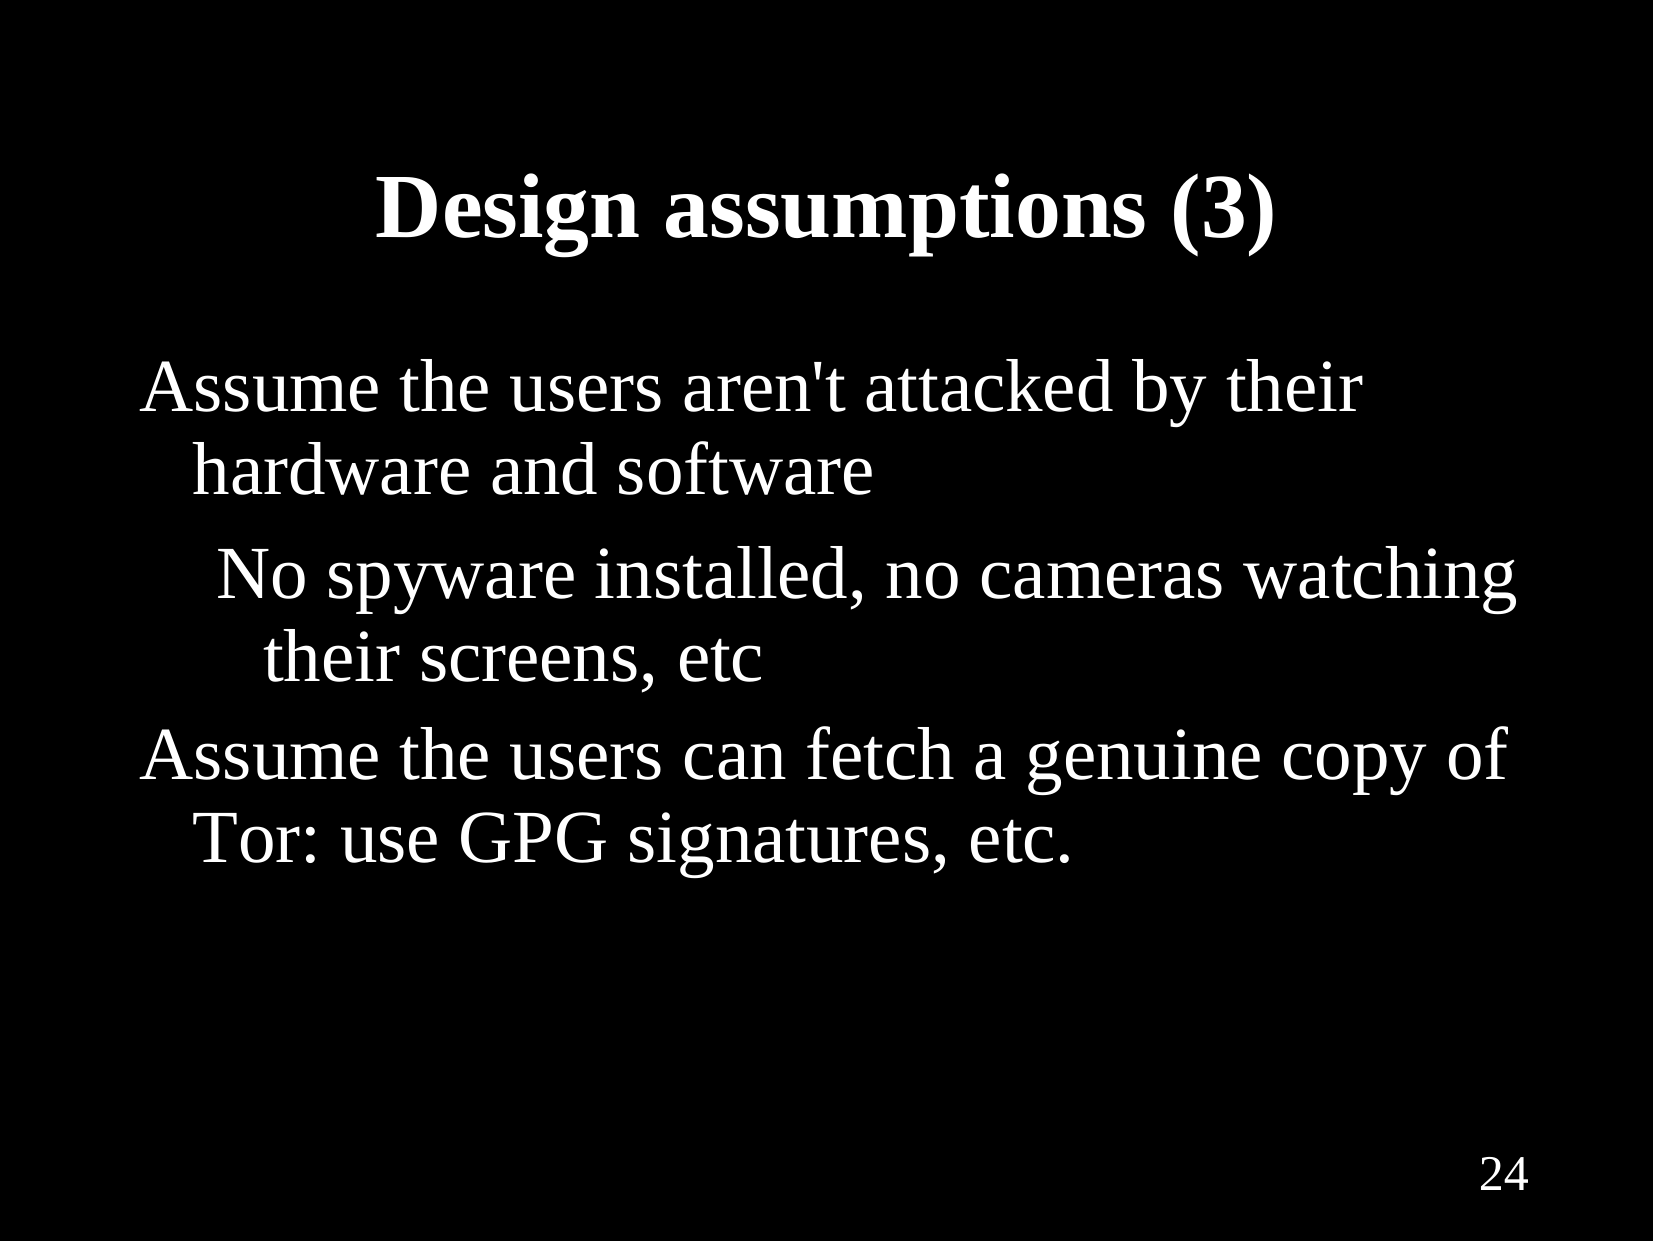

# Design assumptions (3)
Assume the users aren't attacked by their hardware and software
No spyware installed, no cameras watching their screens, etc
Assume the users can fetch a genuine copy of Tor: use GPG signatures, etc.